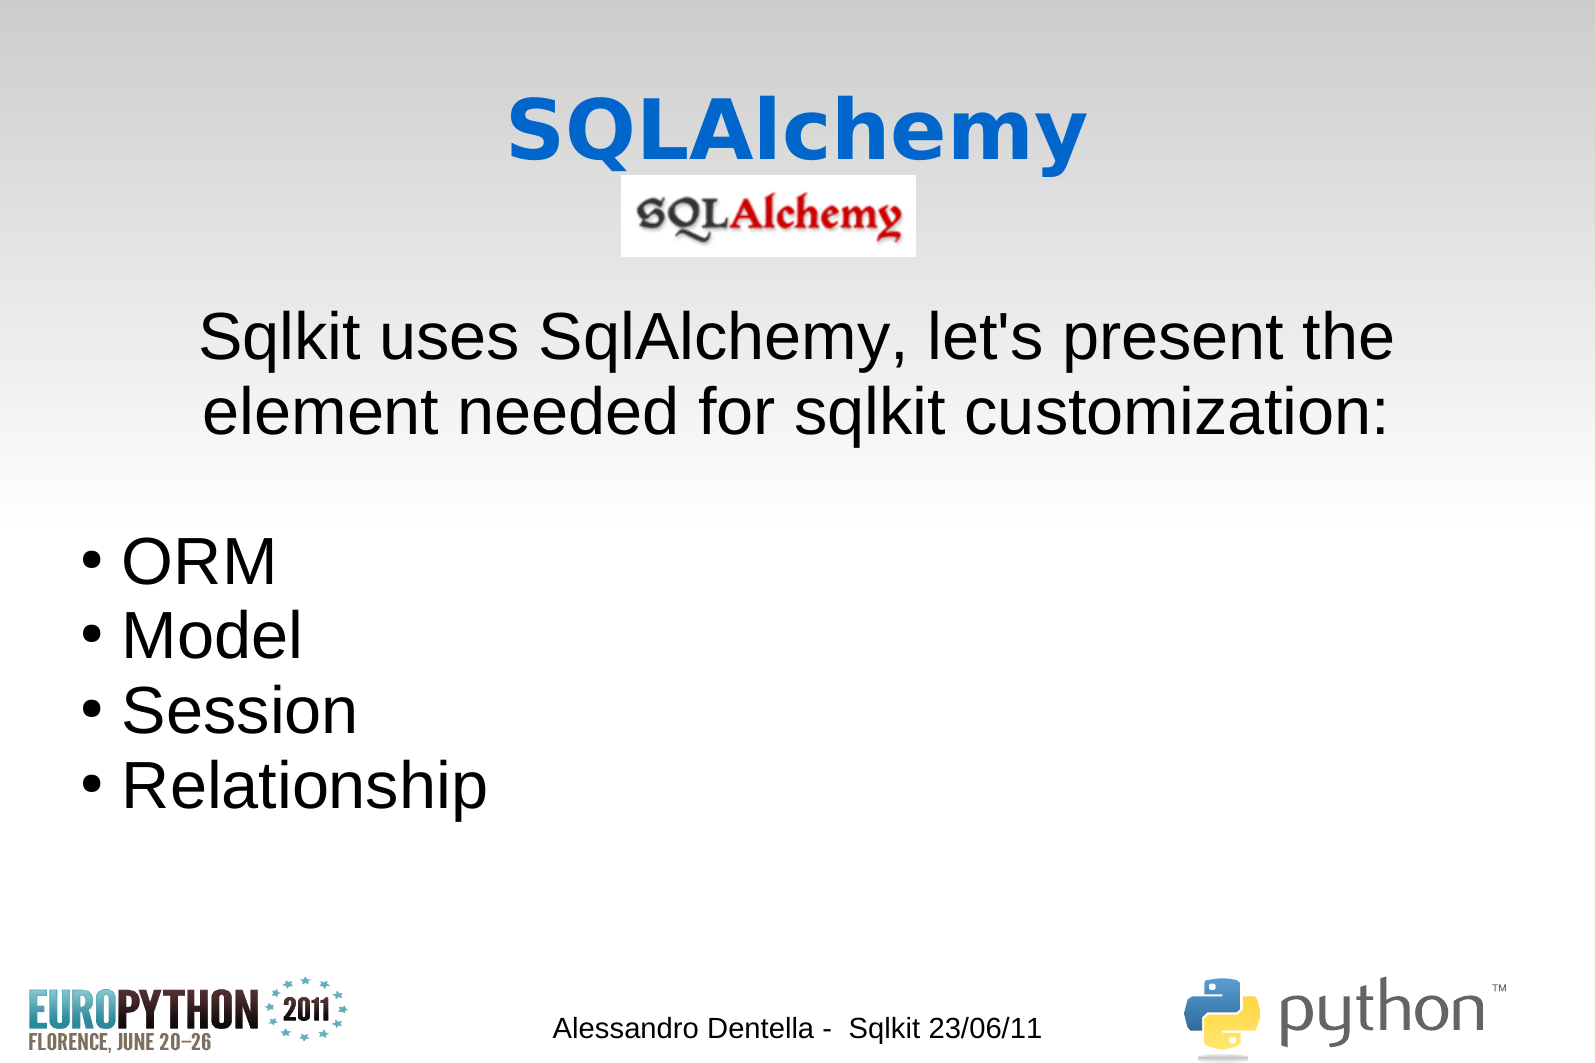

# SQLAlchemy
Sqlkit uses SqlAlchemy, let's present the element needed for sqlkit customization:
 ORM
 Model
 Session
 Relationship